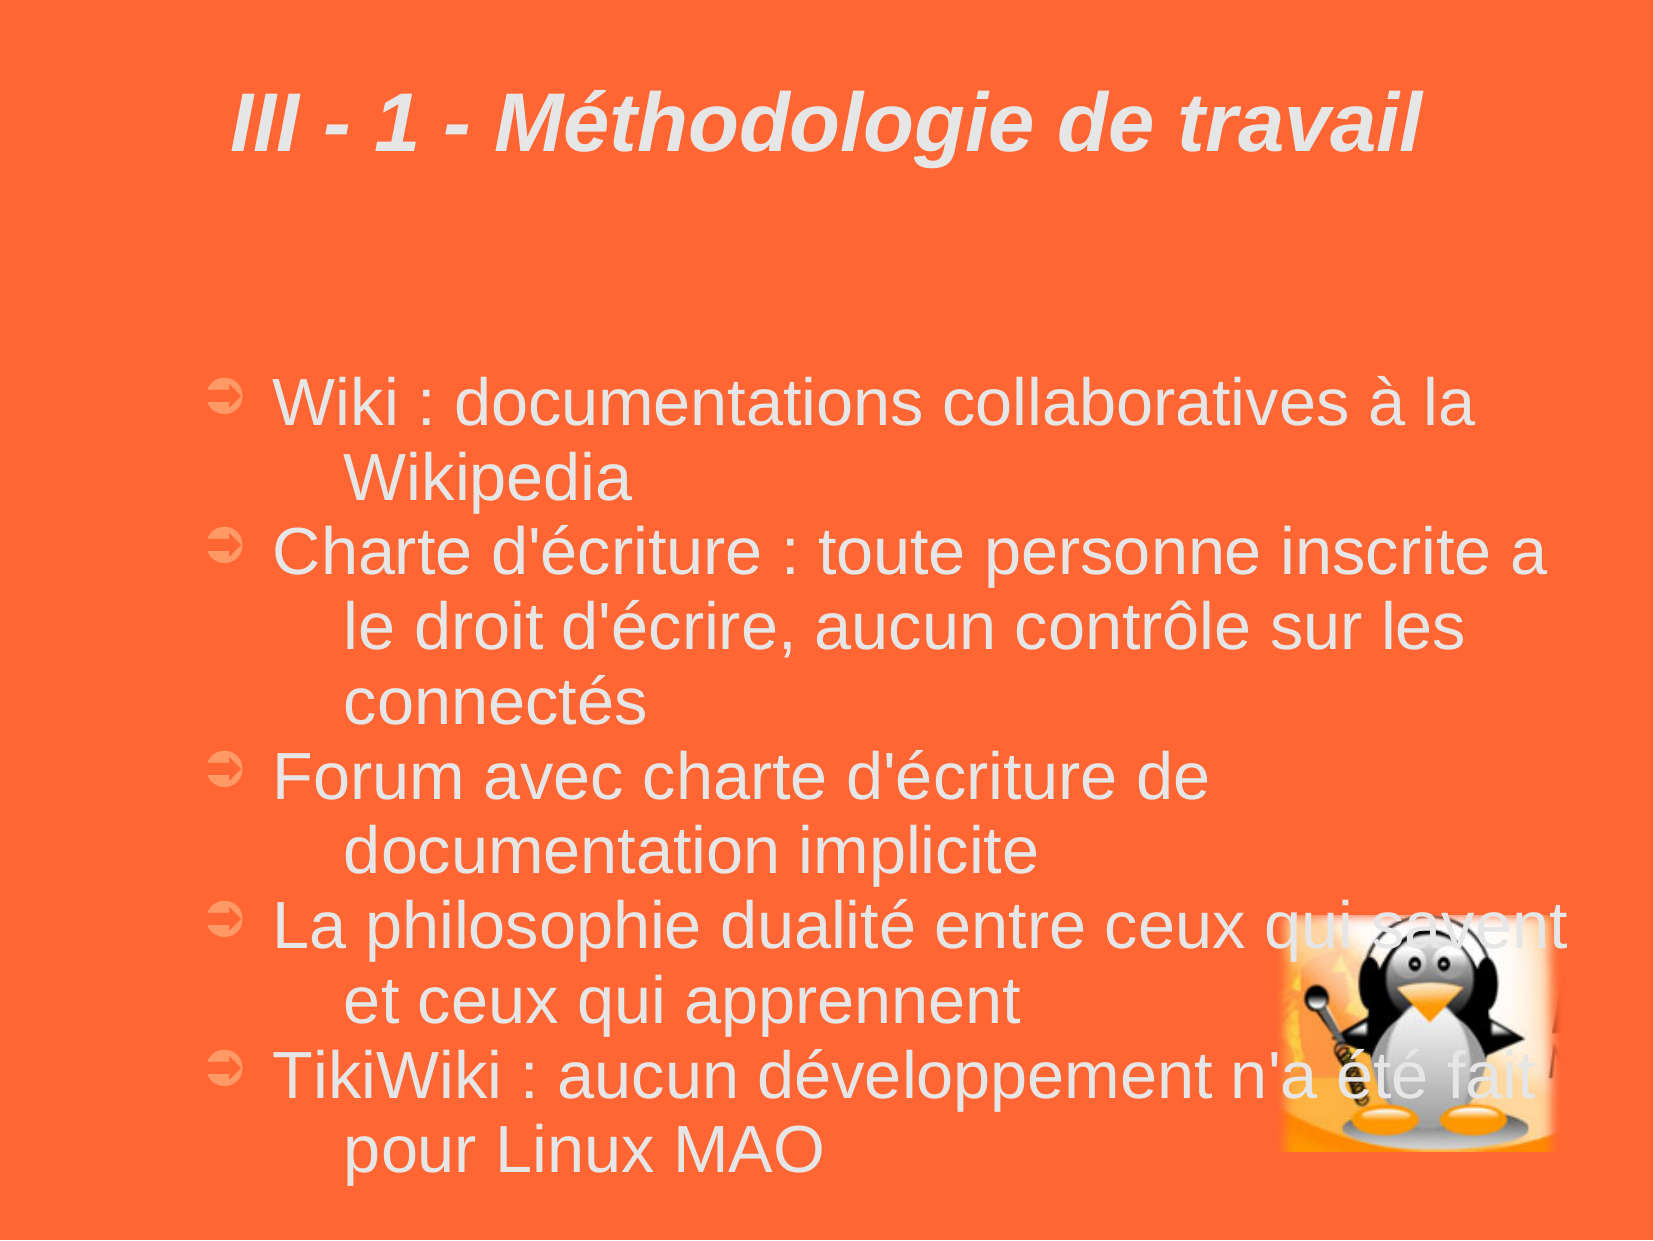

# III - 1 - Méthodologie de travail
Wiki : documentations collaboratives à la Wikipedia
Charte d'écriture : toute personne inscrite a le droit d'écrire, aucun contrôle sur les connectés
Forum avec charte d'écriture de documentation implicite
La philosophie dualité entre ceux qui savent et ceux qui apprennent
TikiWiki : aucun développement n'a été fait pour Linux MAO